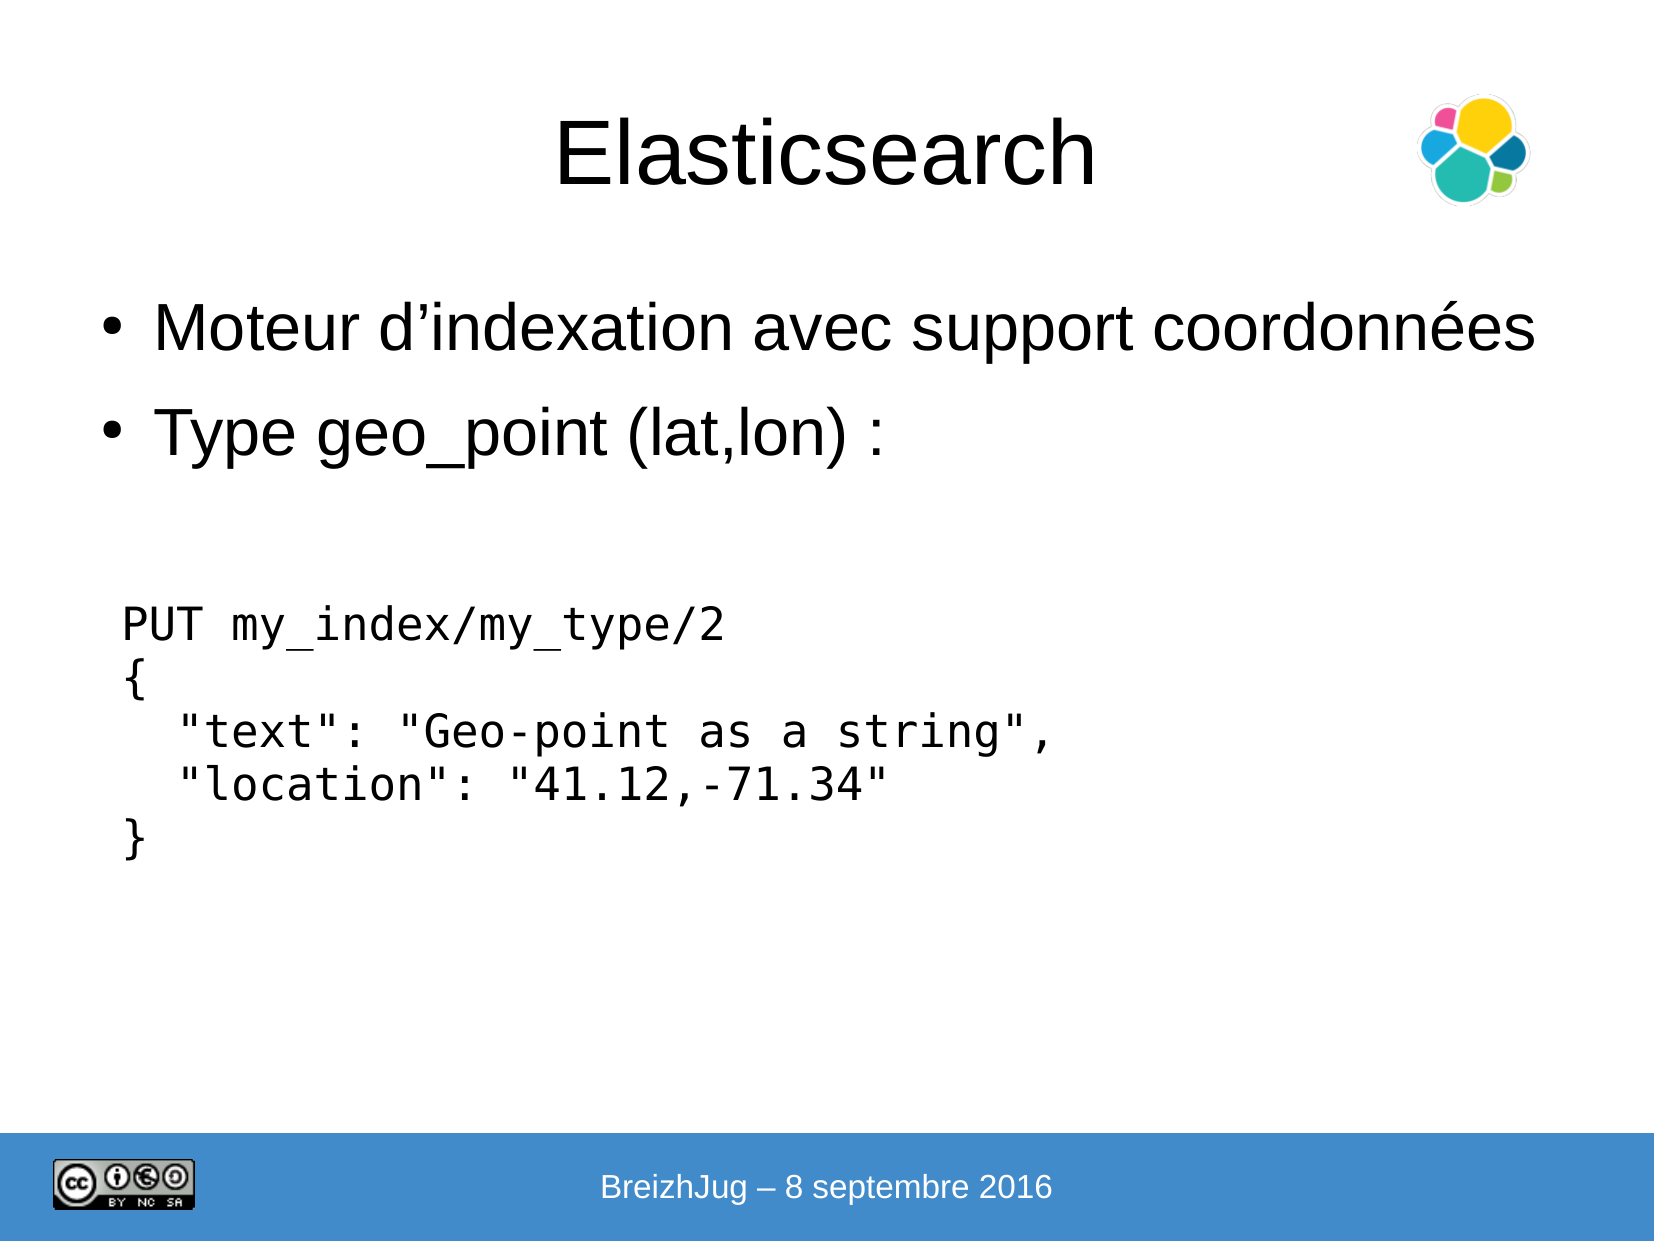

# Elasticsearch
Moteur d’indexation avec support coordonnées
Type geo_point (lat,lon) :
PUT my_index/my_type/2
{
 "text": "Geo-point as a string",
 "location": "41.12,-71.34"
}